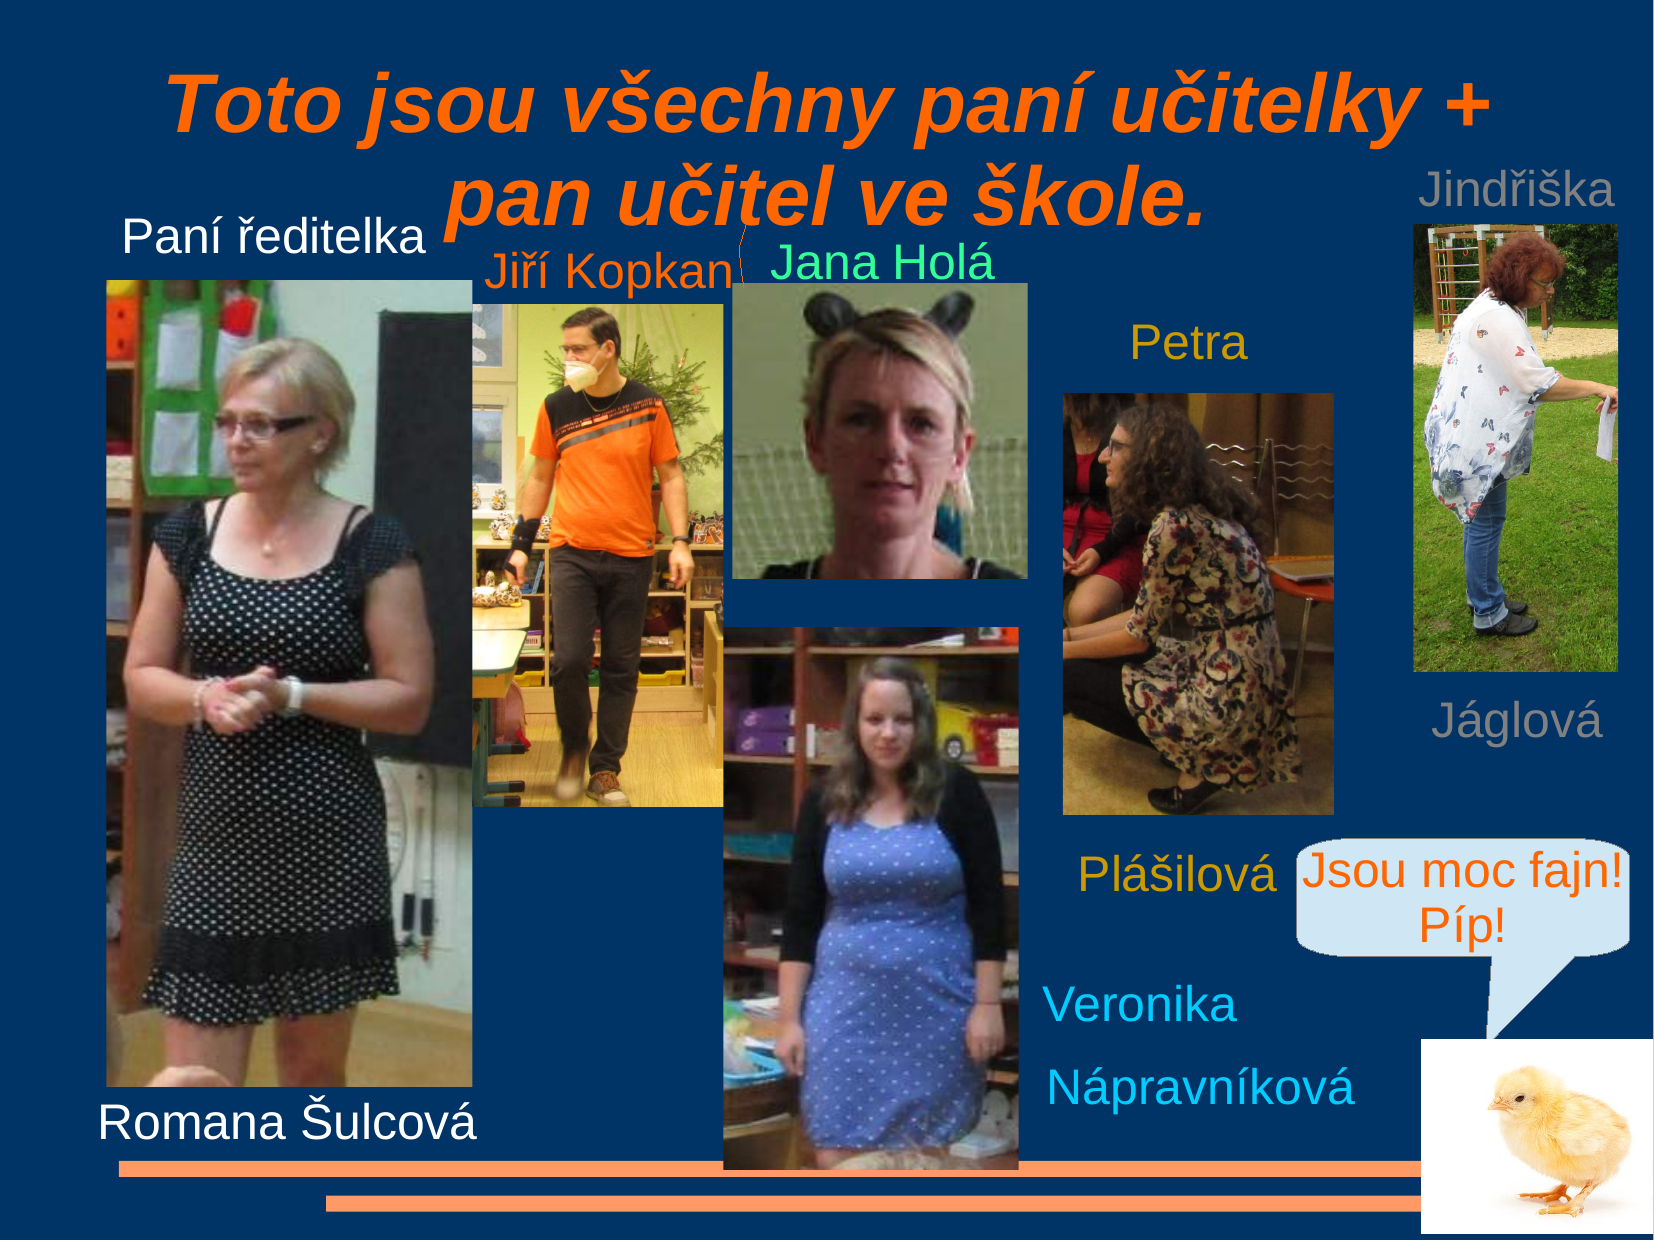

# Toto jsou všechny paní učitelky + pan učitel ve škole.
Jindřiška
Paní ředitelka
Jana Holá
Jiří Kopkan
Petra
Jáglová
Plášilová
Jsou moc fajn!
Píp!
Veronika
Nápravníková
Romana Šulcová